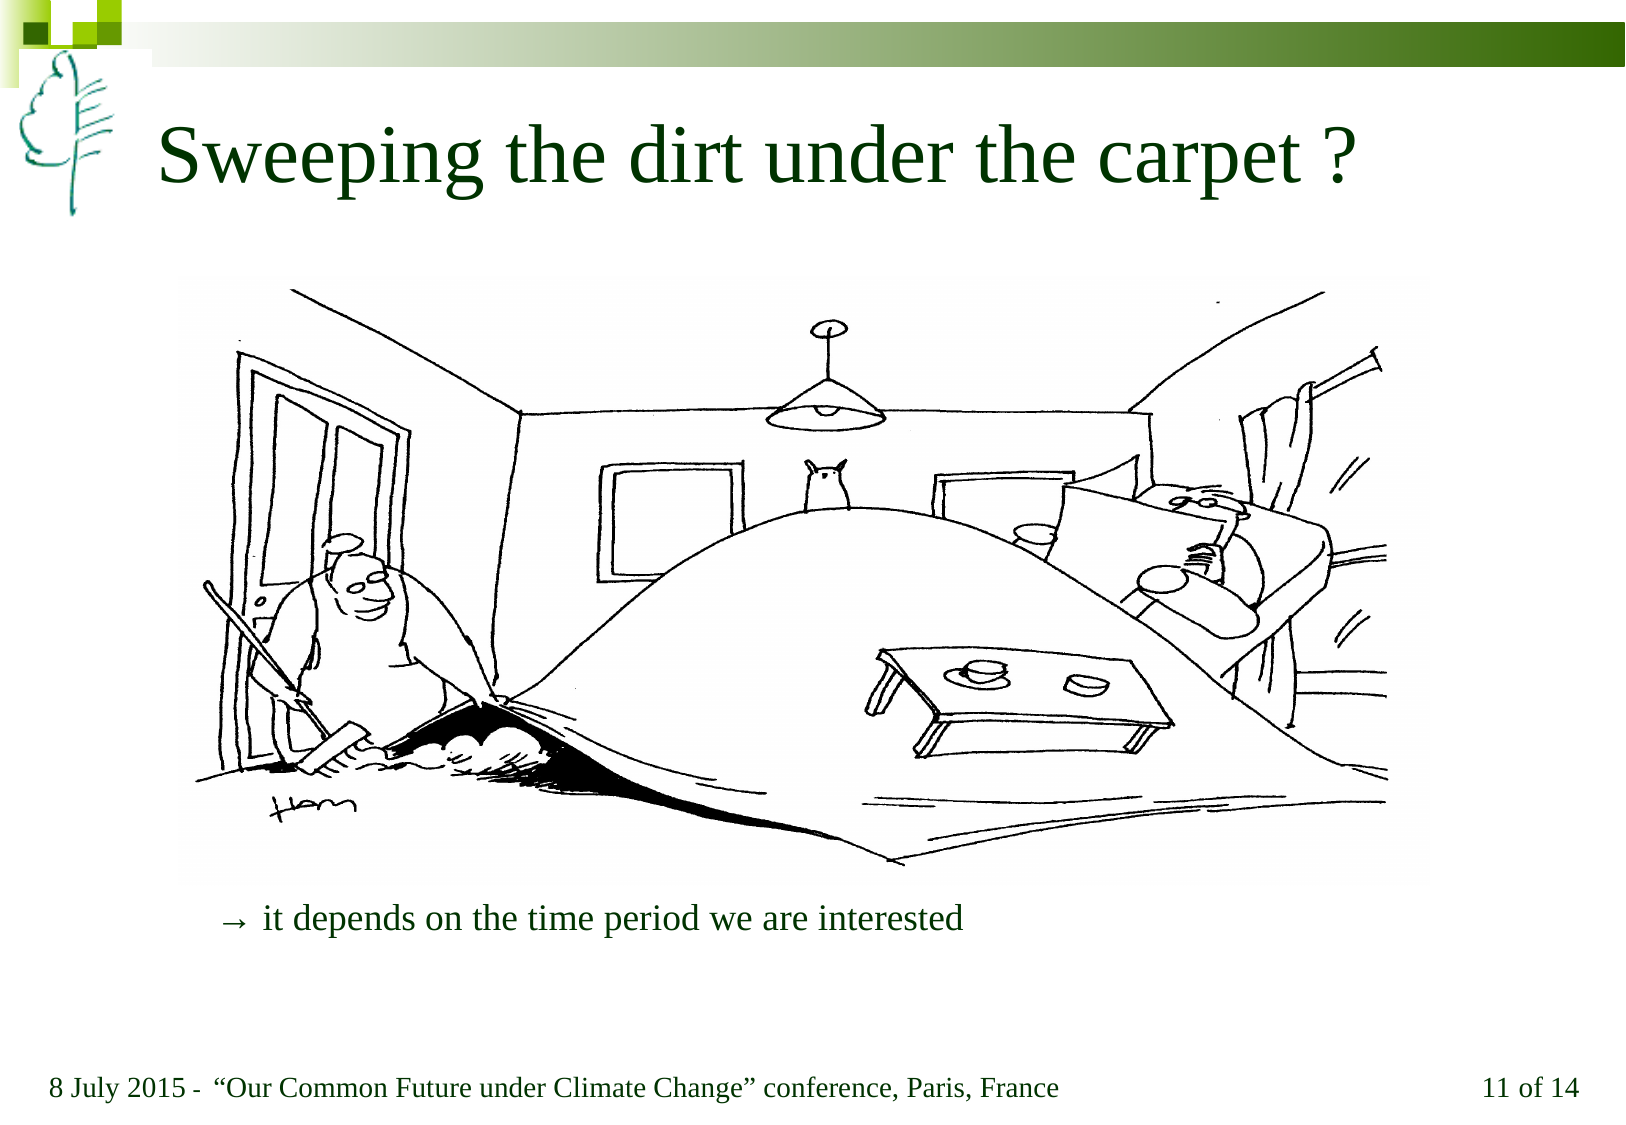

# Sweeping the dirt under the carpet ?
→ it depends on the time period we are interested